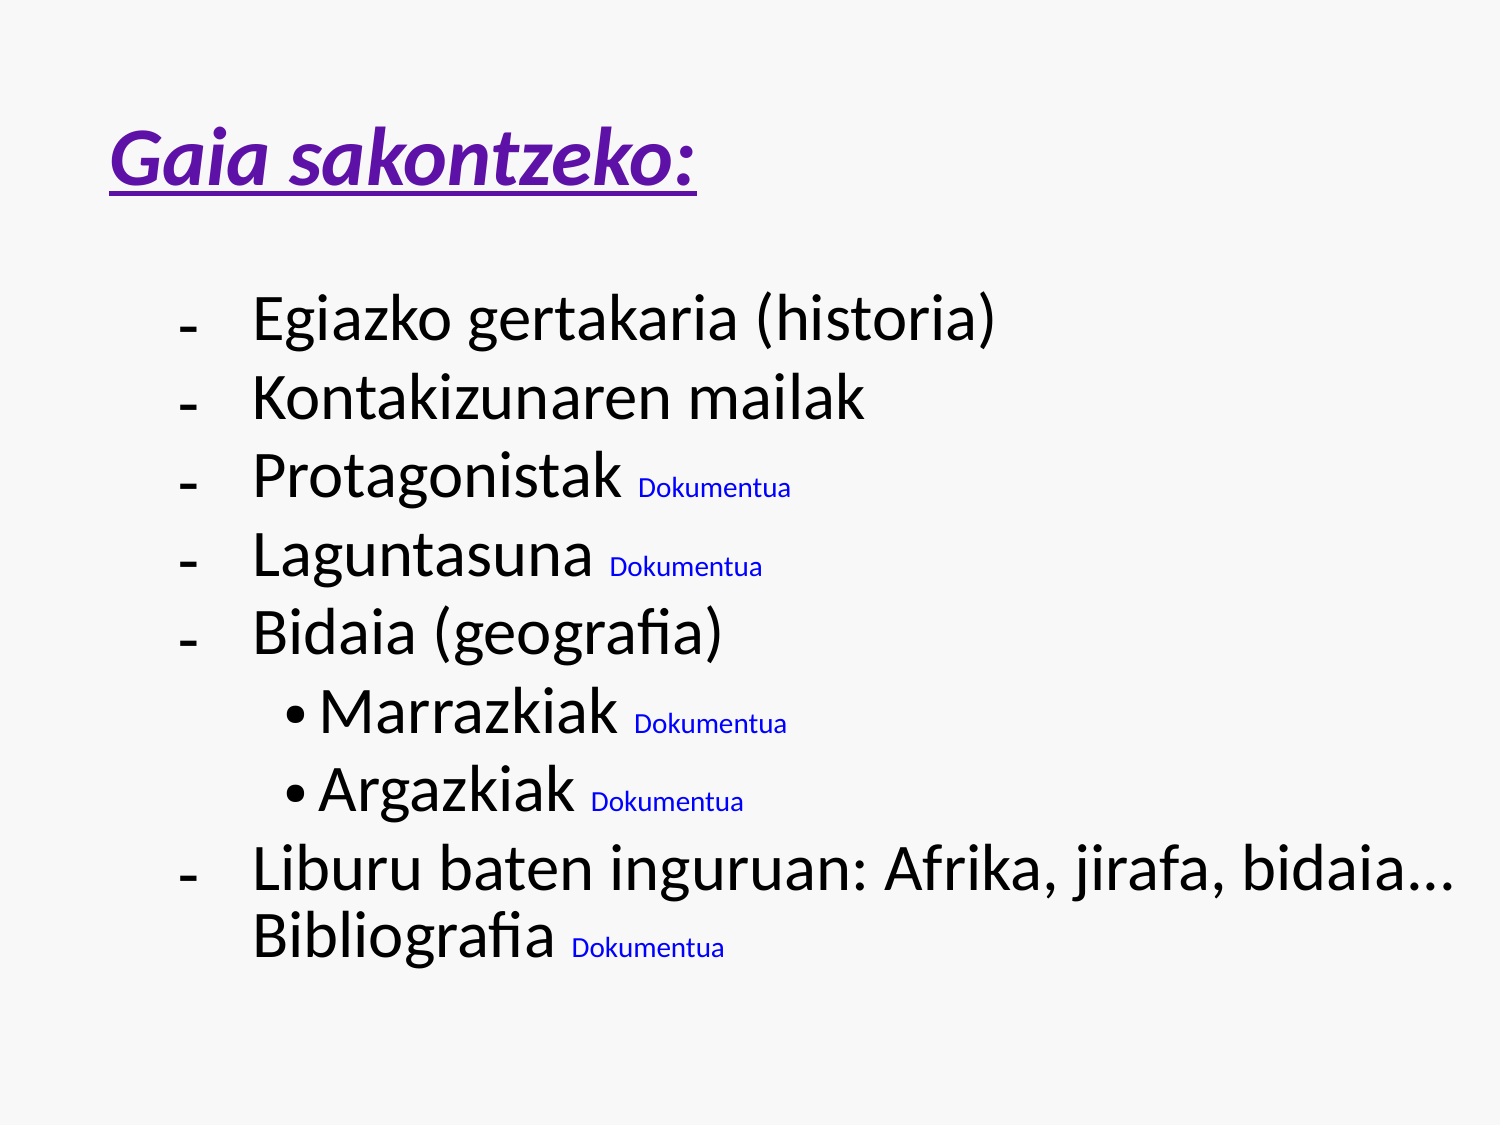

Gaia sakontzeko:
# Egiazko gertakaria (historia)
Kontakizunaren mailak
Protagonistak Dokumentua
Laguntasuna Dokumentua
Bidaia (geografia)
Marrazkiak Dokumentua
Argazkiak Dokumentua
Liburu baten inguruan: Afrika, jirafa, bidaia... Bibliografia Dokumentua